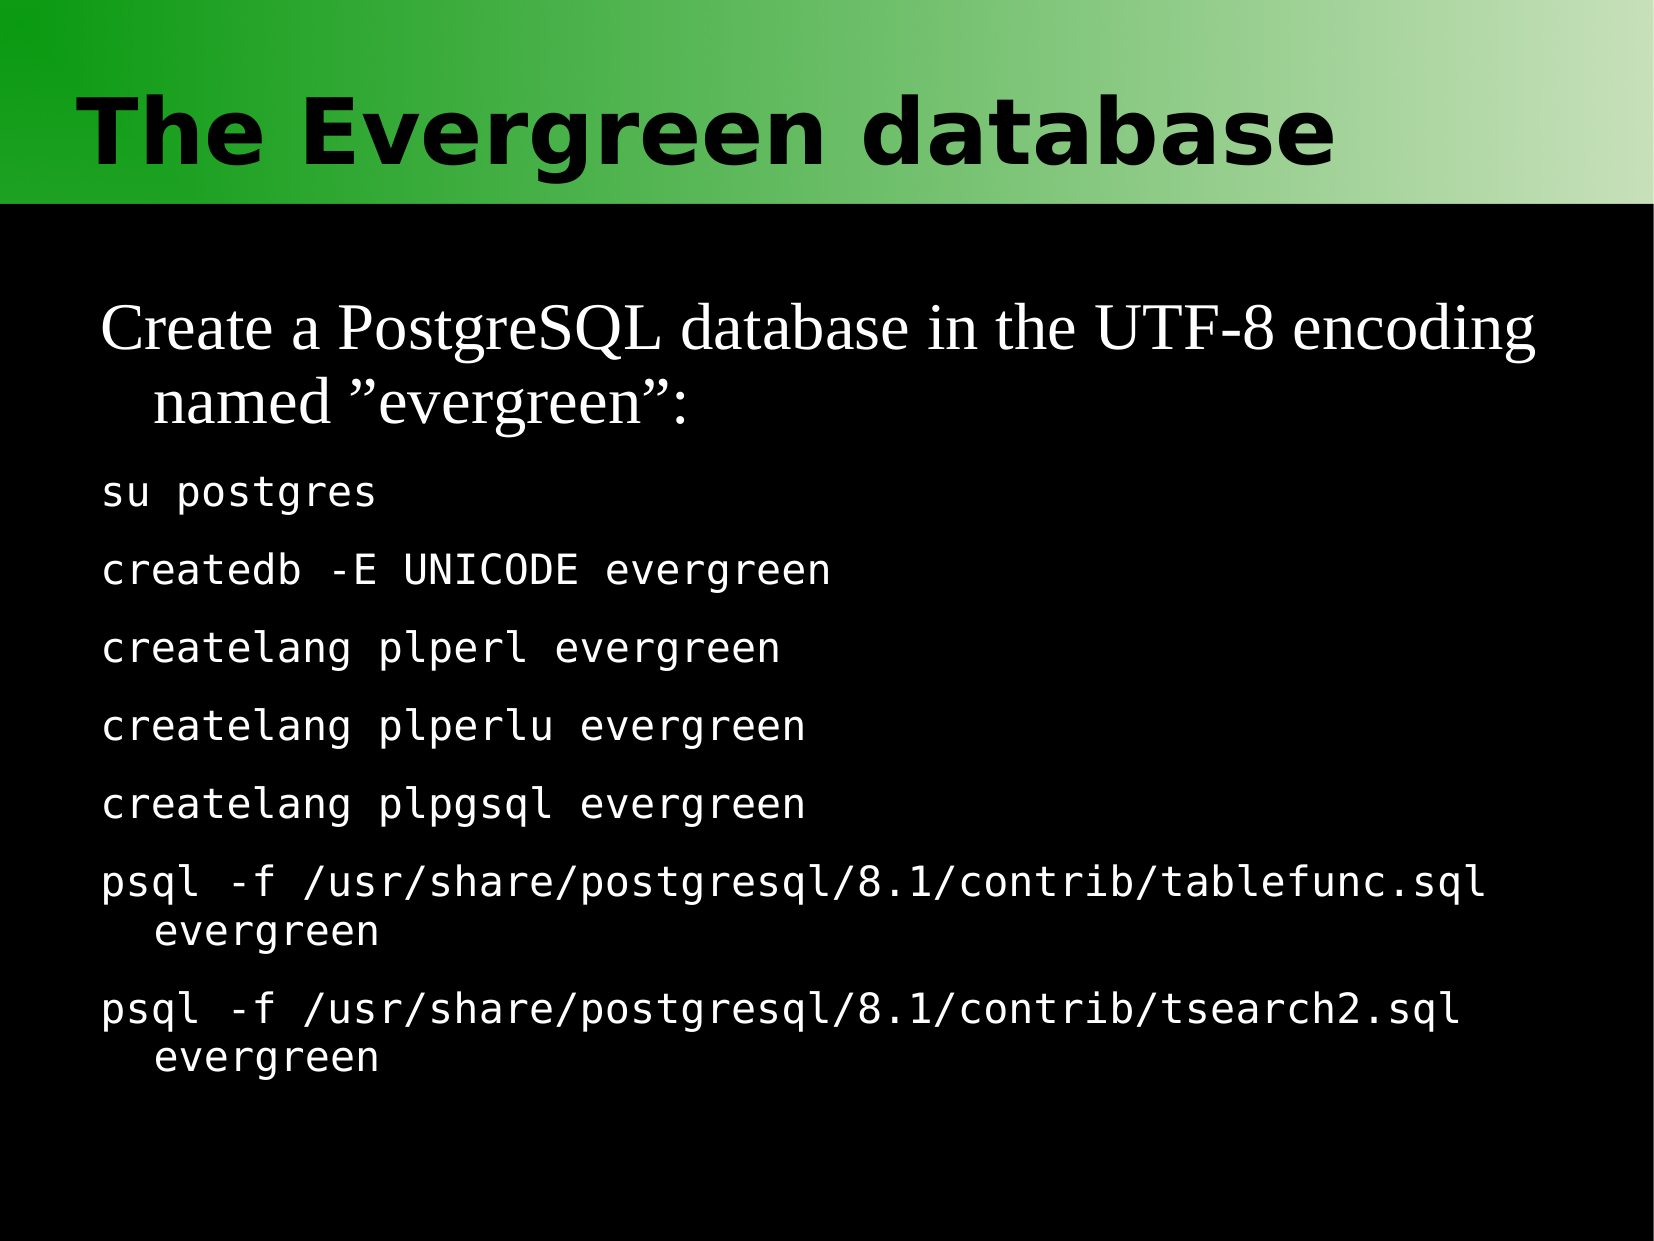

# The Evergreen database
Create a PostgreSQL database in the UTF-8 encoding named ”evergreen”:
su postgres
createdb -E UNICODE evergreen
createlang plperl evergreen
createlang plperlu evergreen
createlang plpgsql evergreen
psql -f /usr/share/postgresql/8.1/contrib/tablefunc.sql evergreen
psql -f /usr/share/postgresql/8.1/contrib/tsearch2.sql evergreen